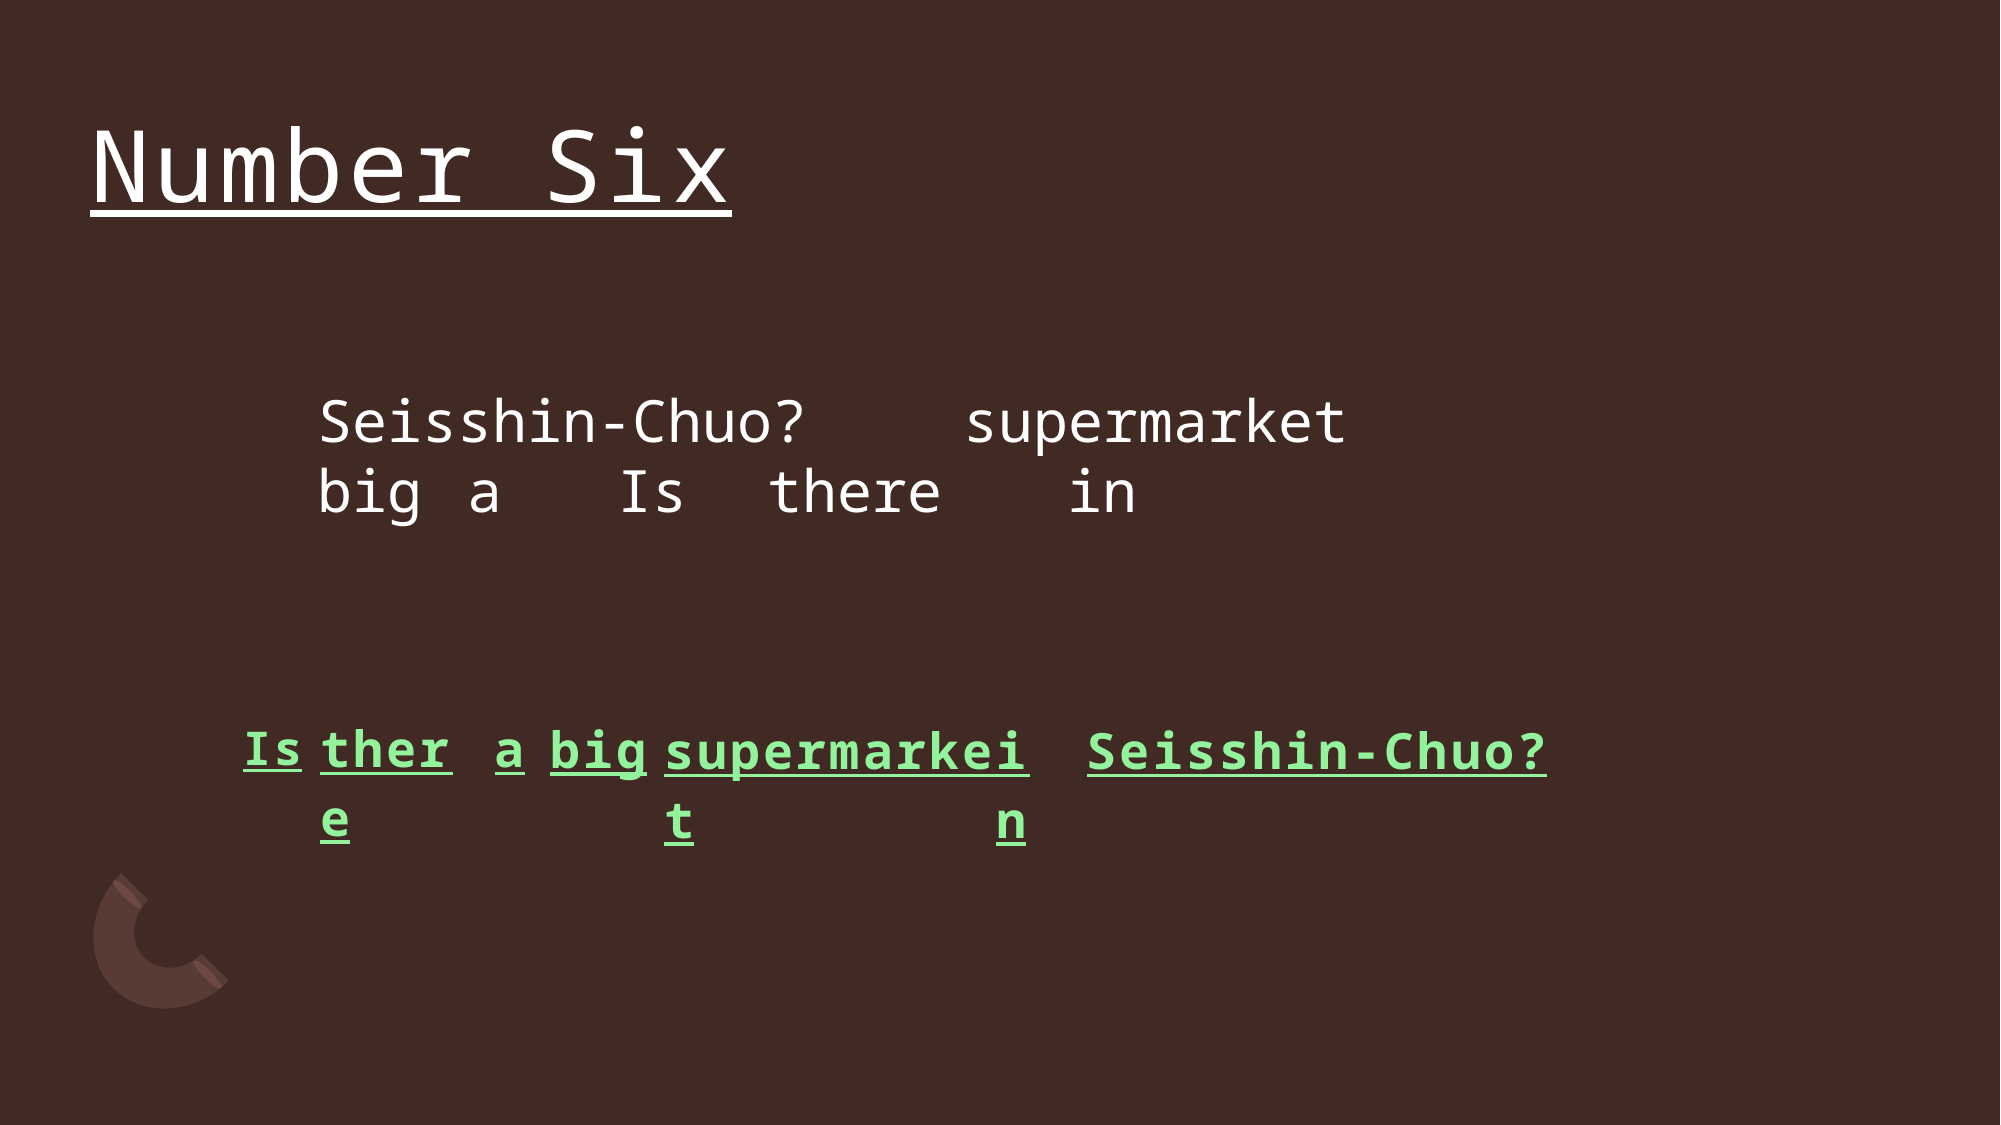

# Number Six
Seisshin-Chuo?	 	 supermarket 	 big 	a		Is		there		in
there
a
big
Is
supermarket
in
Seisshin-Chuo?